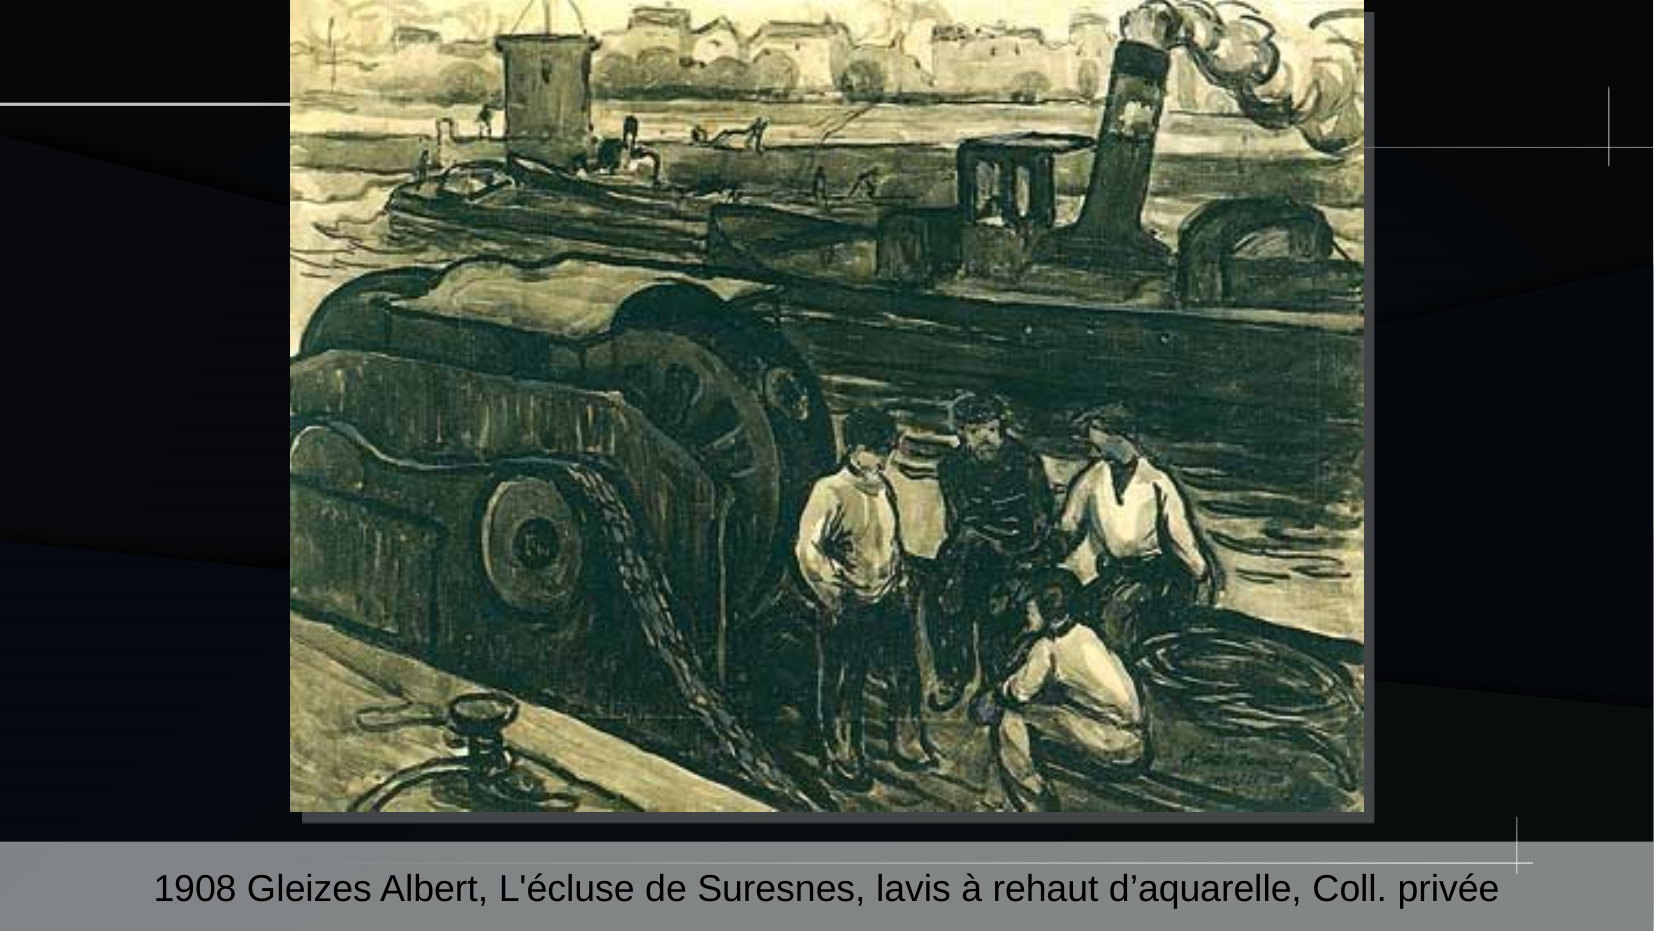

1908 Gleizes Albert, L'écluse de Suresnes, lavis à rehaut d’aquarelle, Coll. privée